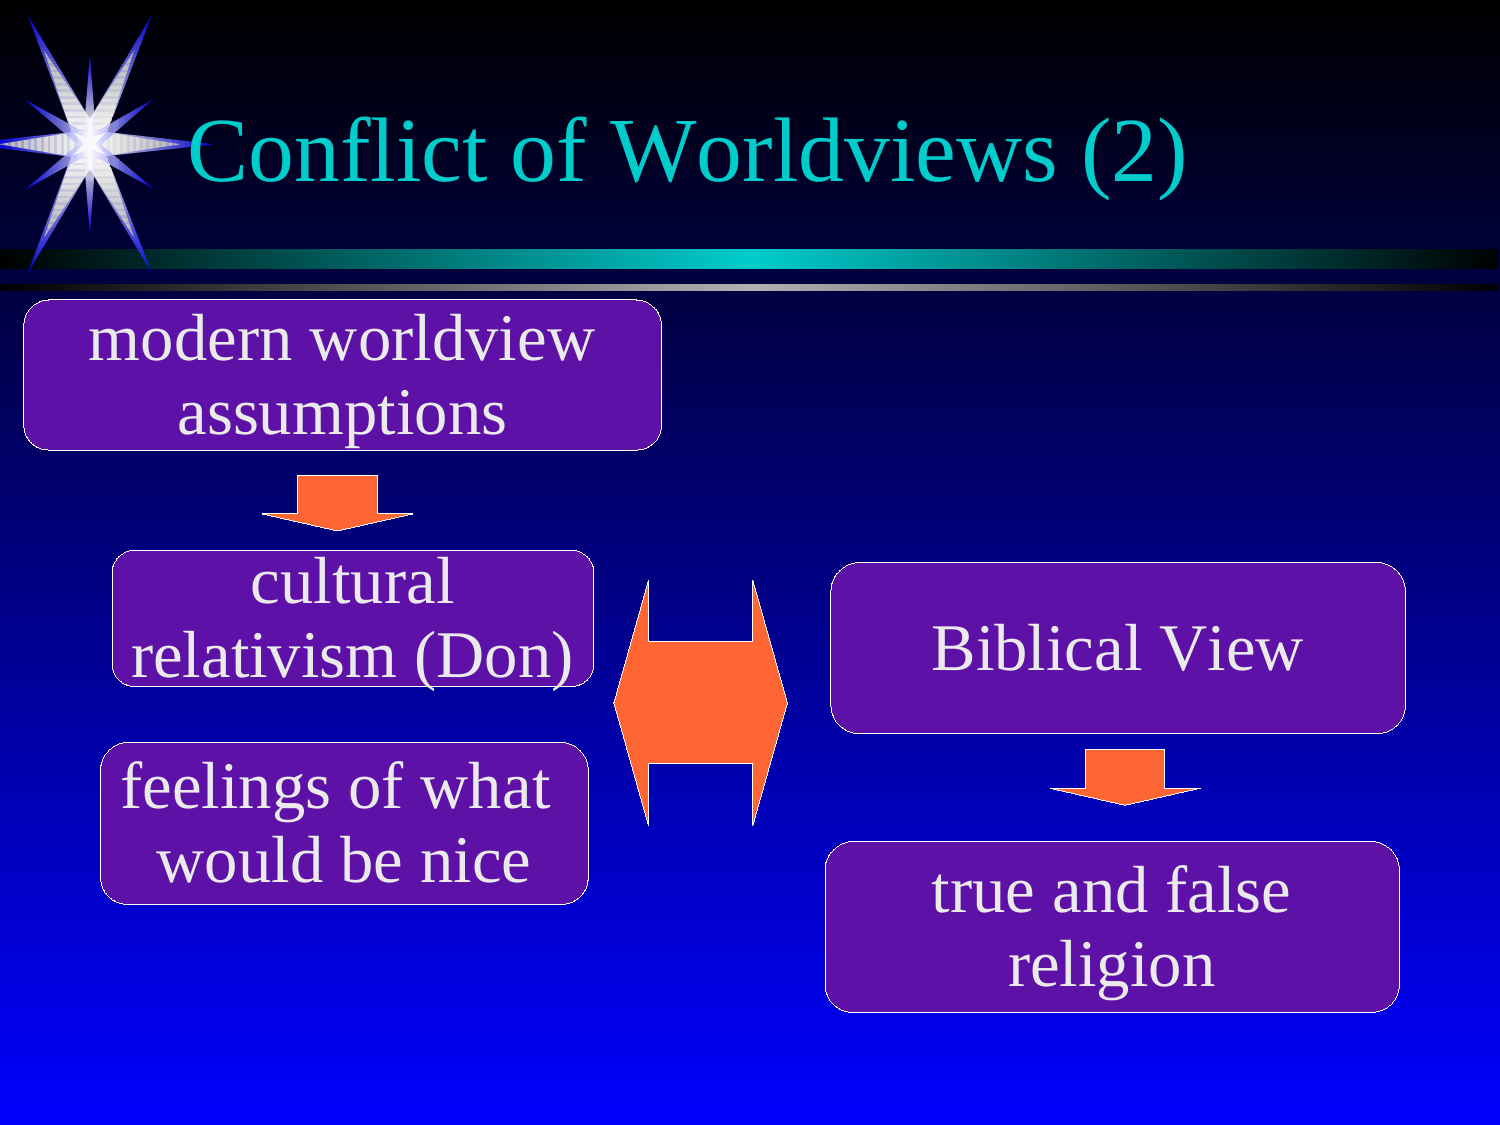

# Conflict of Worldviews (2)
modern worldview
assumptions
cultural
relativism (Don)
Biblical View
feelings of what
would be nice
true and false
religion